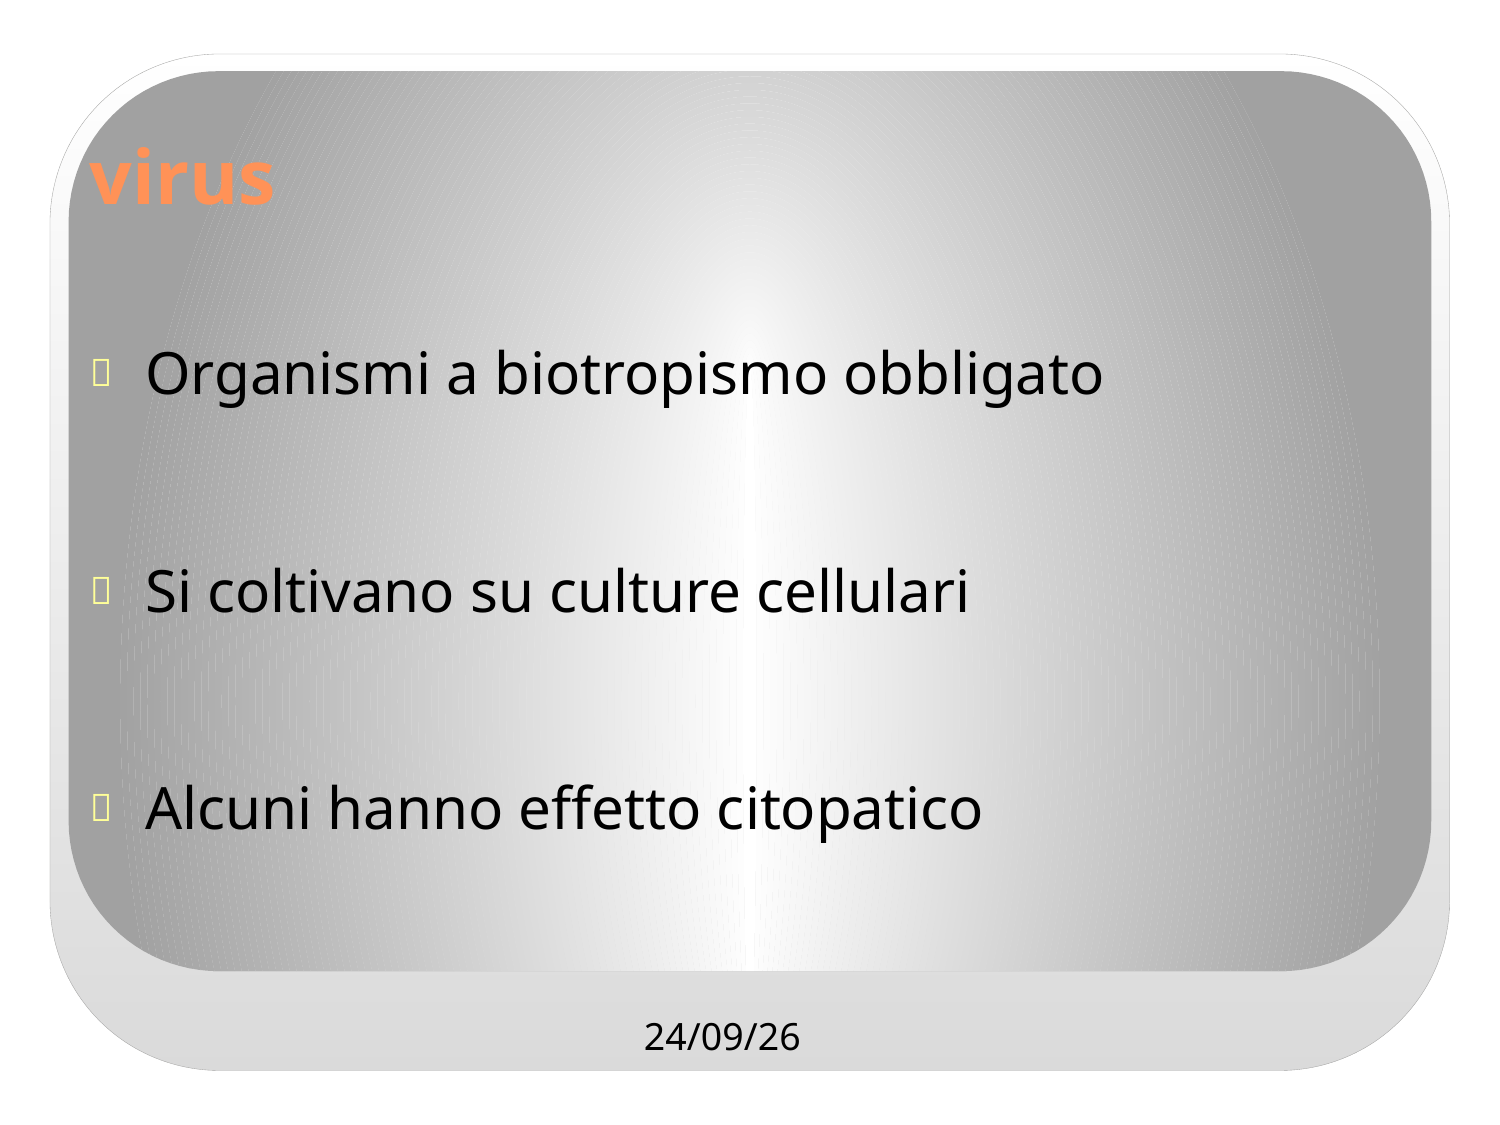

# virus
Organismi a biotropismo obbligato
Si coltivano su culture cellulari
Alcuni hanno effetto citopatico